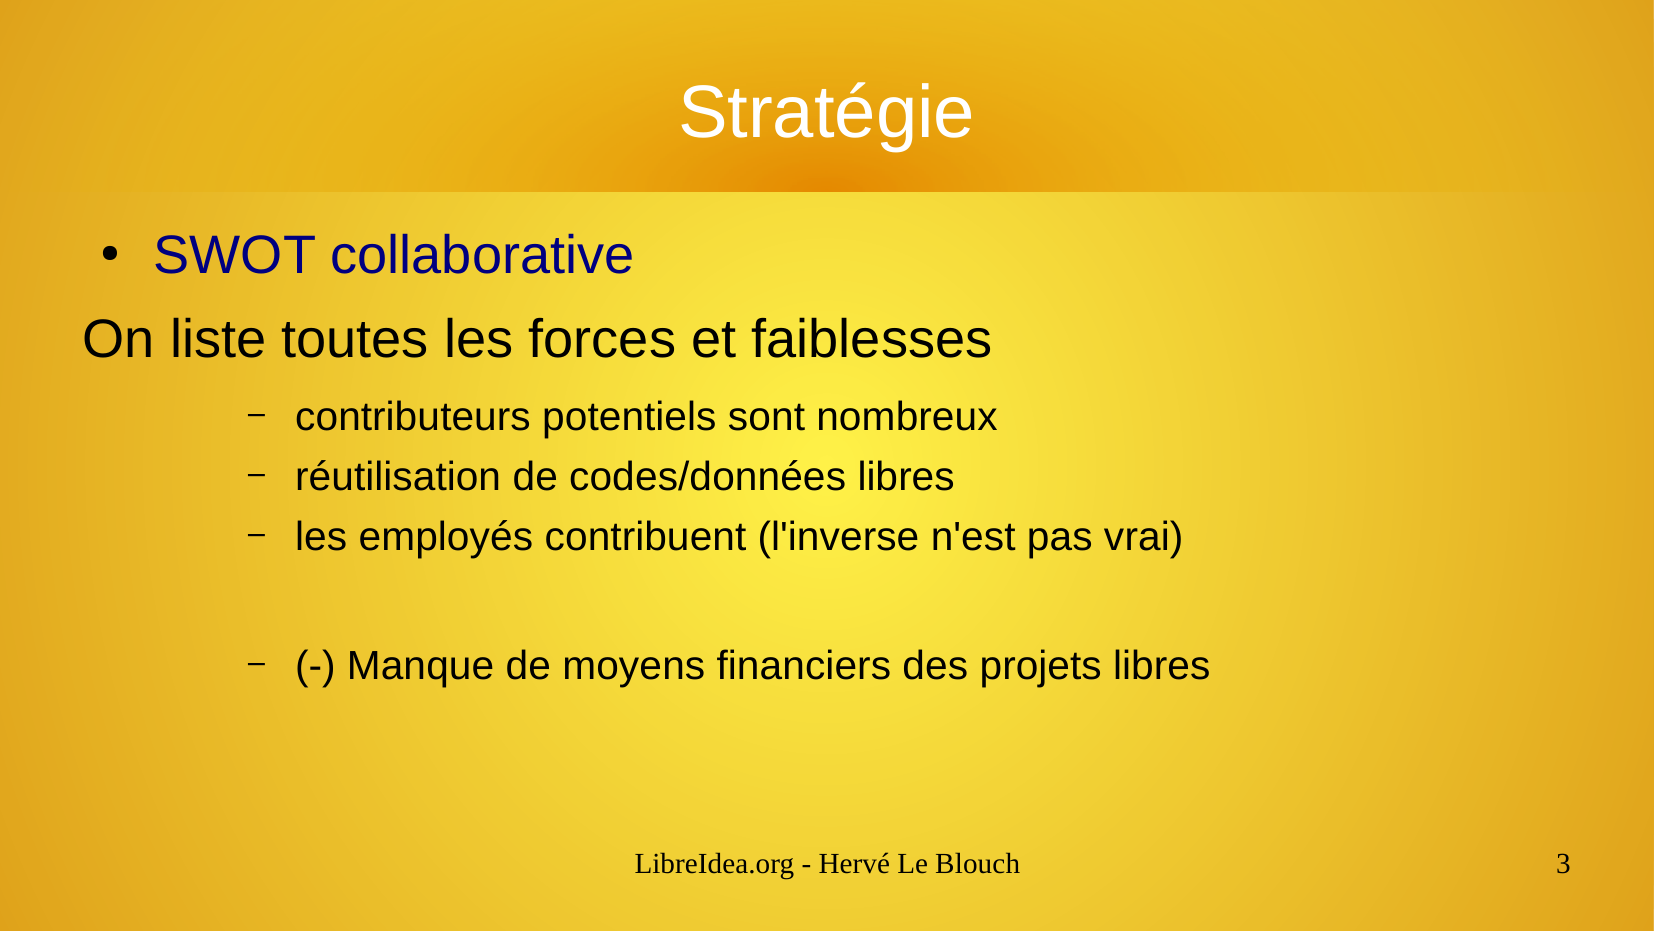

# Stratégie
SWOT collaborative
On liste toutes les forces et faiblesses
contributeurs potentiels sont nombreux
réutilisation de codes/données libres
les employés contribuent (l'inverse n'est pas vrai)
(-) Manque de moyens financiers des projets libres
LibreIdea.org - Hervé Le Blouch
3